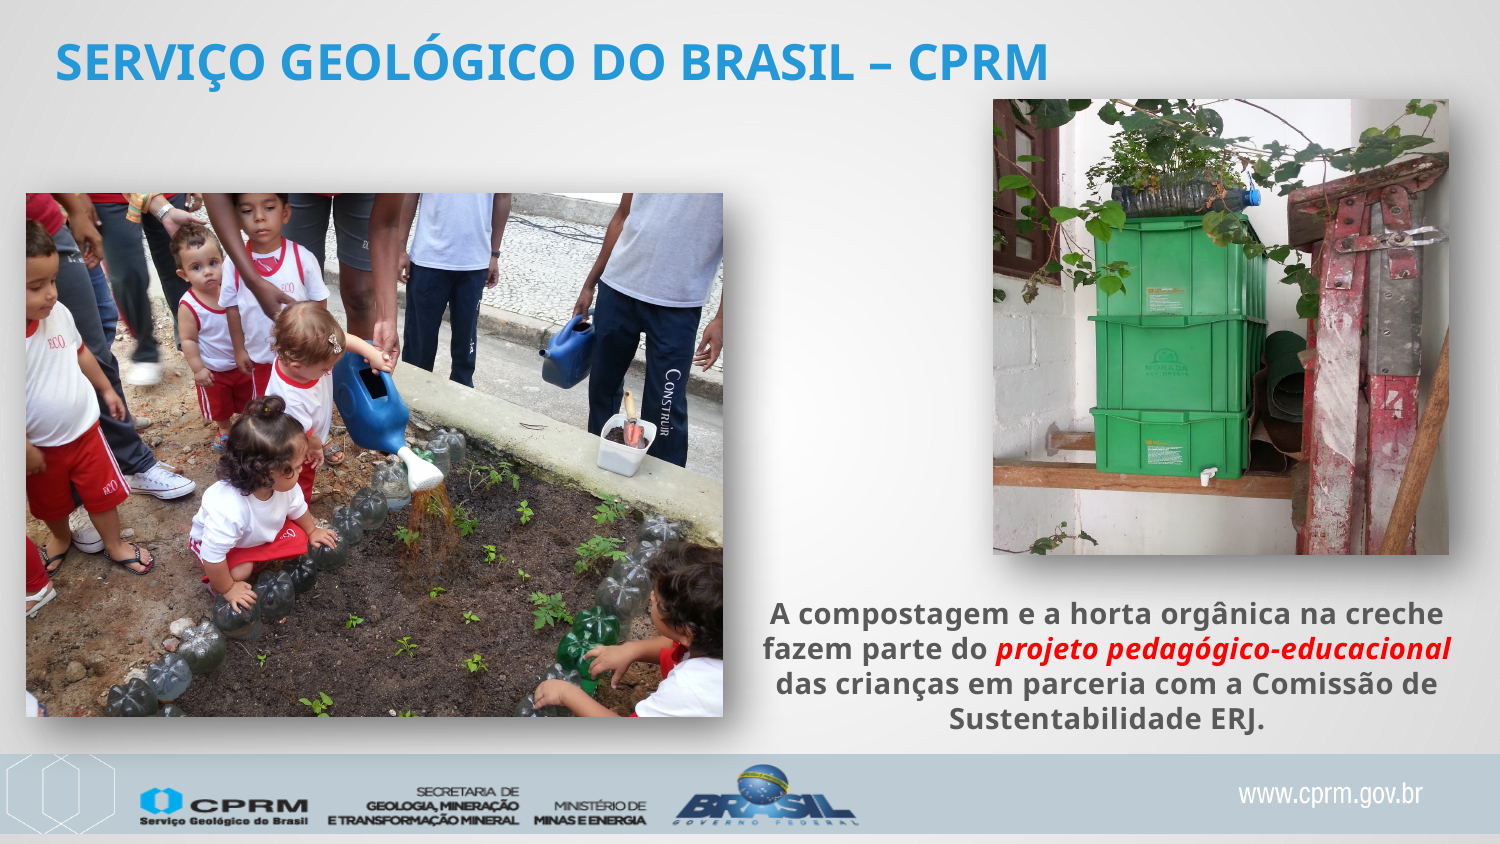

SERVIÇO GEOLÓGICO DO BRASIL – CPRM
A compostagem e a horta orgânica na creche fazem parte do projeto pedagógico-educacional das crianças em parceria com a Comissão de Sustentabilidade ERJ.